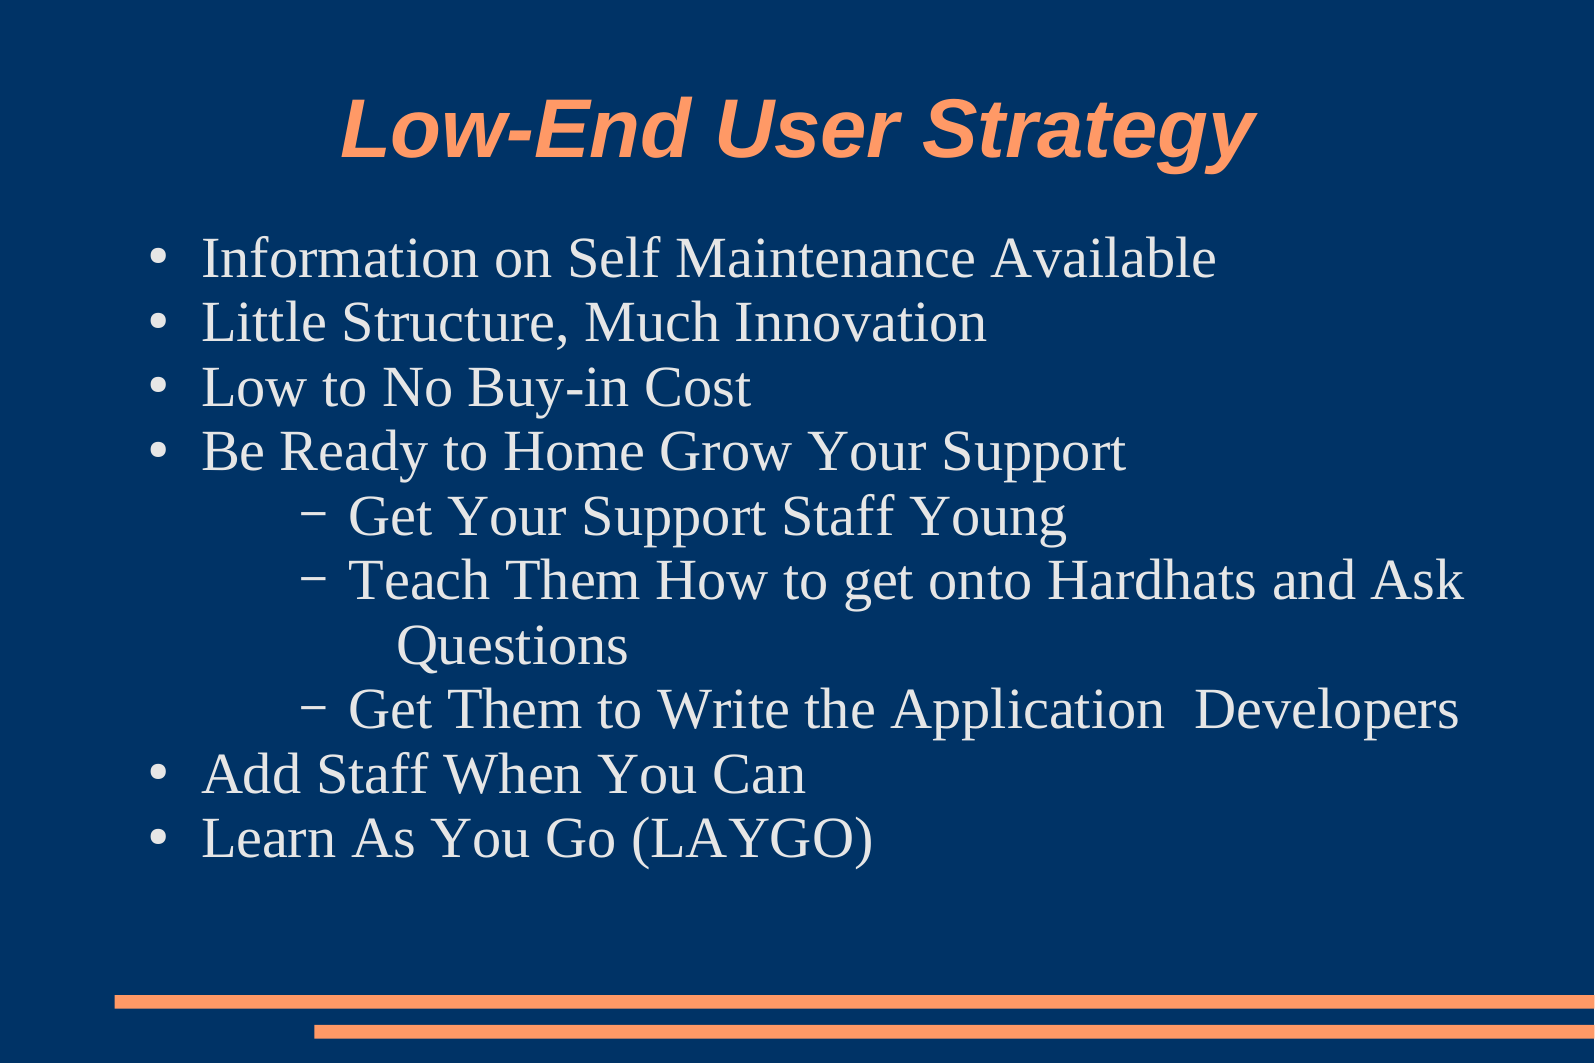

# Low-End User Strategy
Information on Self Maintenance Available
Little Structure, Much Innovation
Low to No Buy-in Cost
Be Ready to Home Grow Your Support
Get Your Support Staff Young
Teach Them How to get onto Hardhats and Ask Questions
Get Them to Write the Application Developers
Add Staff When You Can
Learn As You Go (LAYGO)